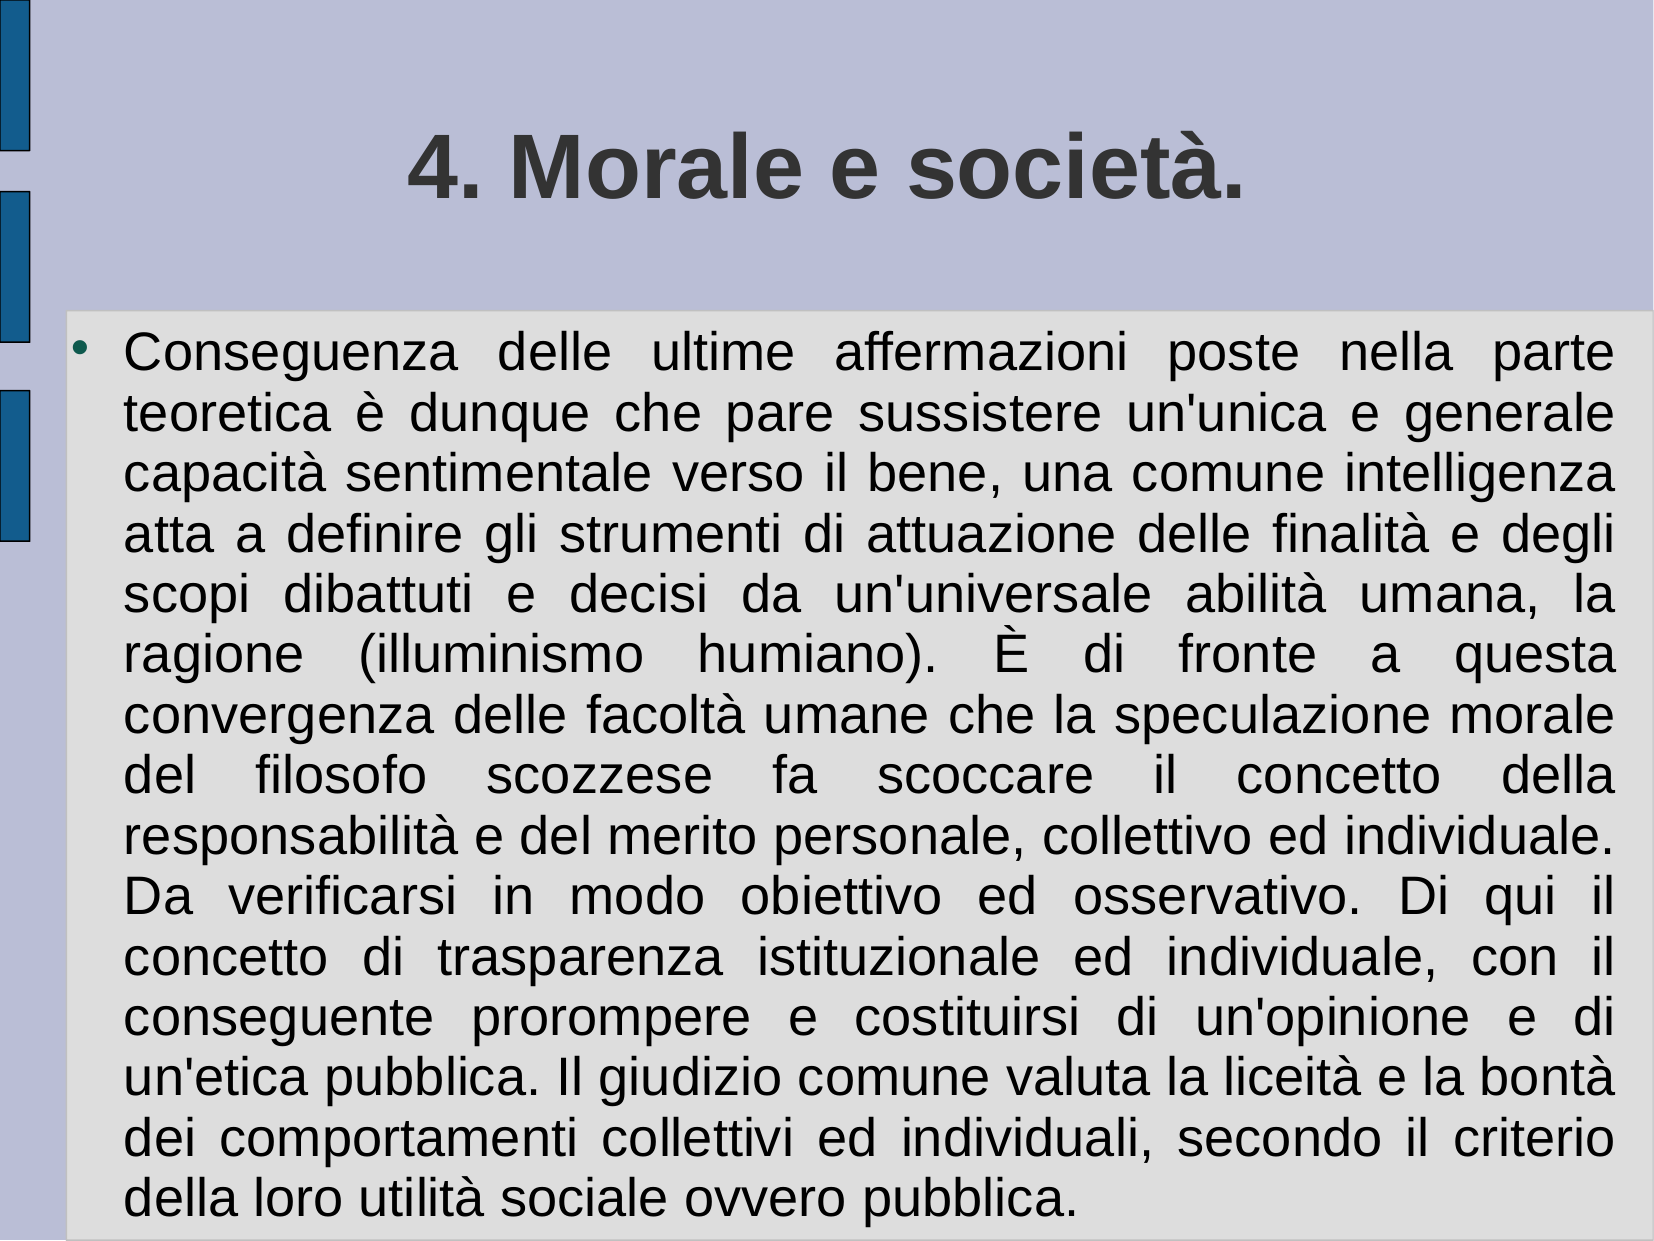

# 4. Morale e società.
Conseguenza delle ultime affermazioni poste nella parte teoretica è dunque che pare sussistere un'unica e generale capacità sentimentale verso il bene, una comune intelligenza atta a definire gli strumenti di attuazione delle finalità e degli scopi dibattuti e decisi da un'universale abilità umana, la ragione (illuminismo humiano). È di fronte a questa convergenza delle facoltà umane che la speculazione morale del filosofo scozzese fa scoccare il concetto della responsabilità e del merito personale, collettivo ed individuale. Da verificarsi in modo obiettivo ed osservativo. Di qui il concetto di trasparenza istituzionale ed individuale, con il conseguente prorompere e costituirsi di un'opinione e di un'etica pubblica. Il giudizio comune valuta la liceità e la bontà dei comportamenti collettivi ed individuali, secondo il criterio della loro utilità sociale ovvero pubblica.